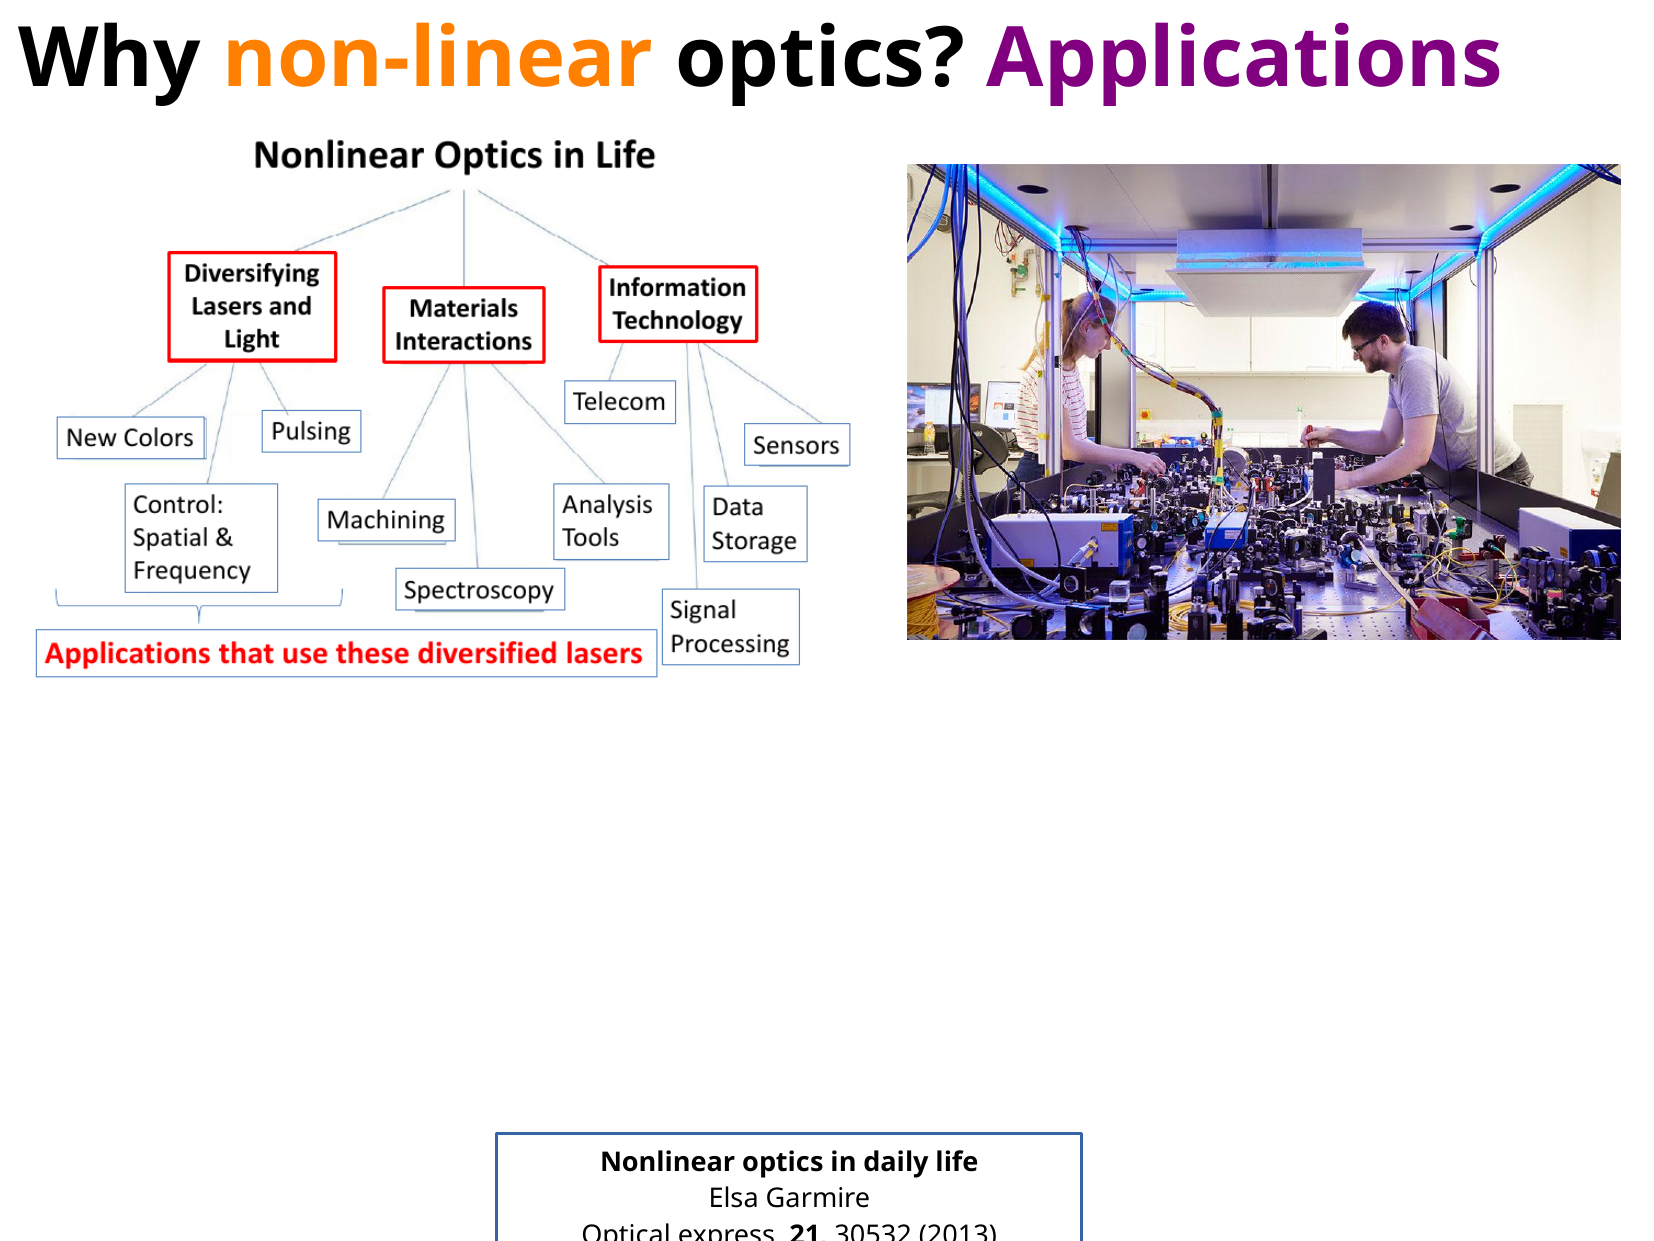

# Why non-linear optics? Applications
Nonlinear optics in daily life
Elsa Garmire
Optical express 21, 30532 (2013)